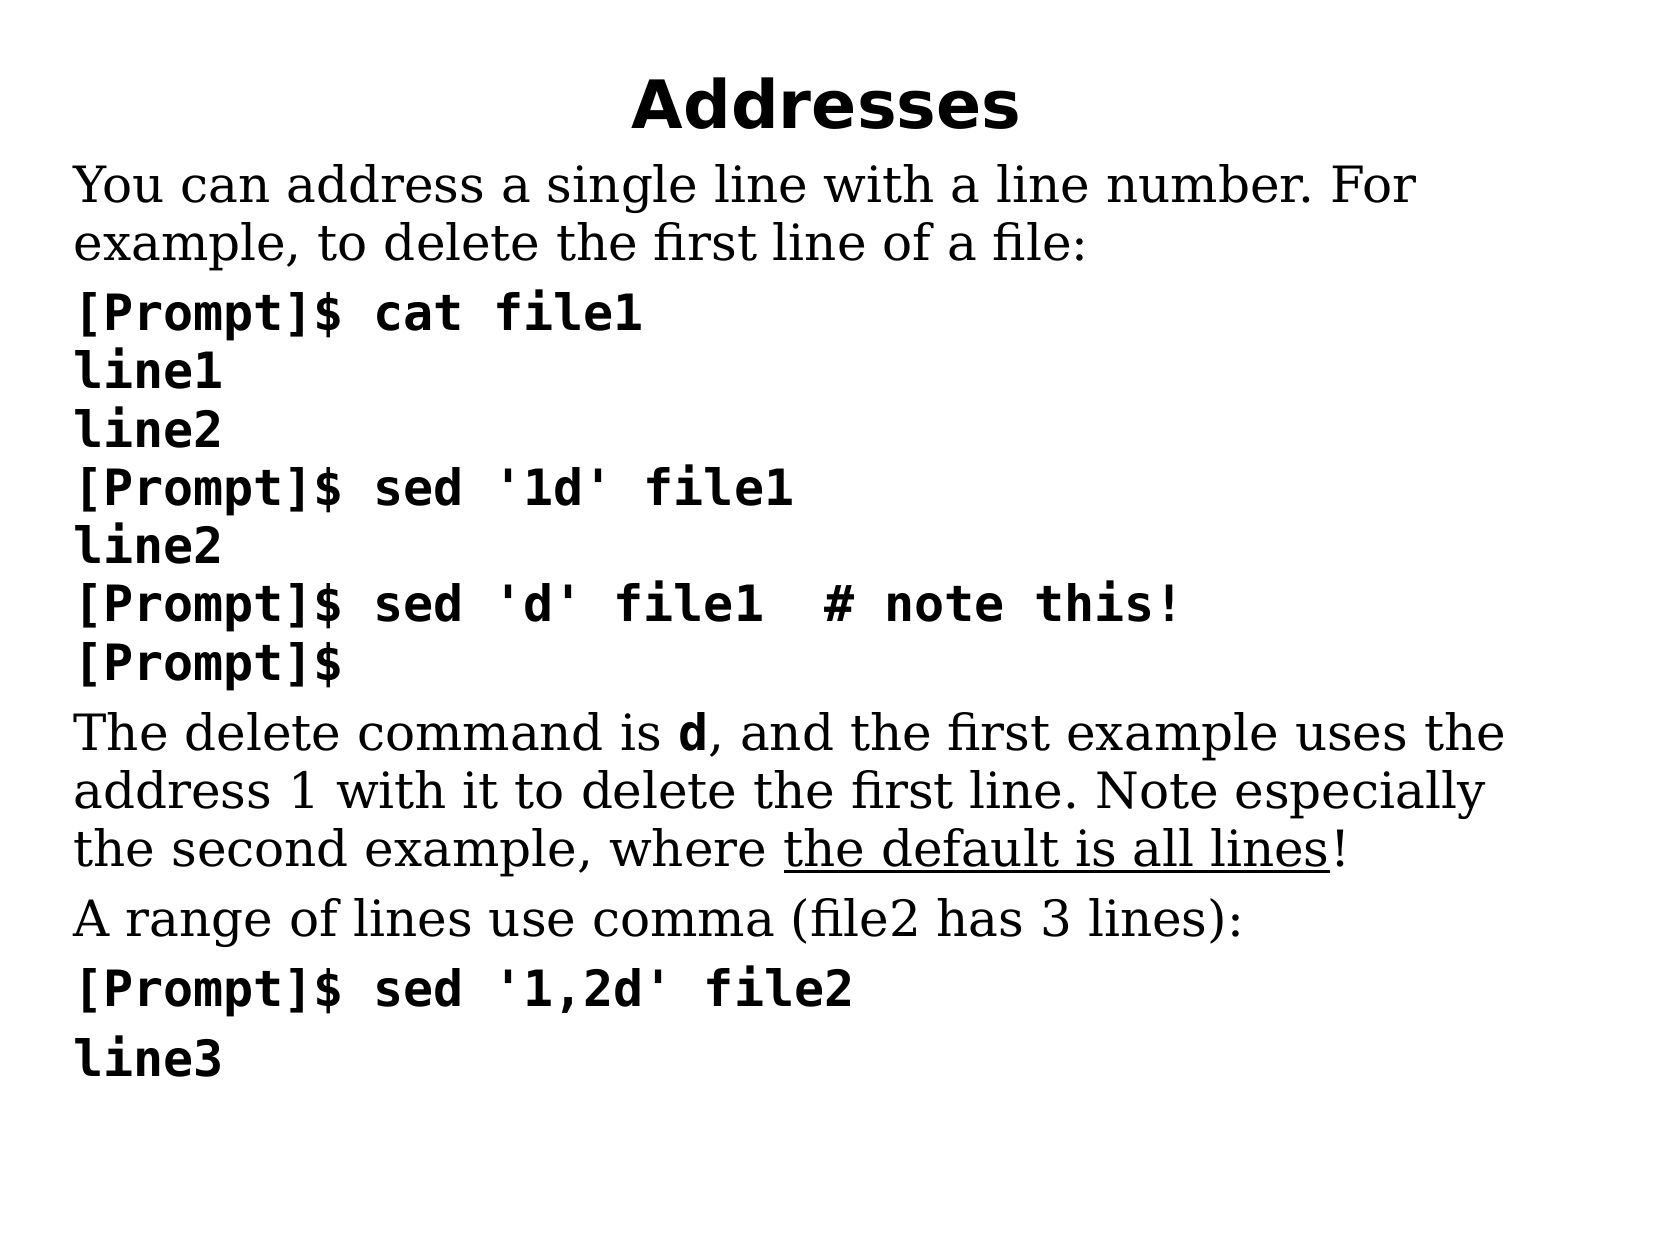

Addresses
You can address a single line with a line number. For example, to delete the first line of a file:
[Prompt]$ cat file1
line1
line2
[Prompt]$ sed '1d' file1
line2
[Prompt]$ sed 'd' file1 # note this!
[Prompt]$
The delete command is d, and the first example uses the address 1 with it to delete the first line. Note especially the second example, where the default is all lines!
A range of lines use comma (file2 has 3 lines):
[Prompt]$ sed '1,2d' file2
line3